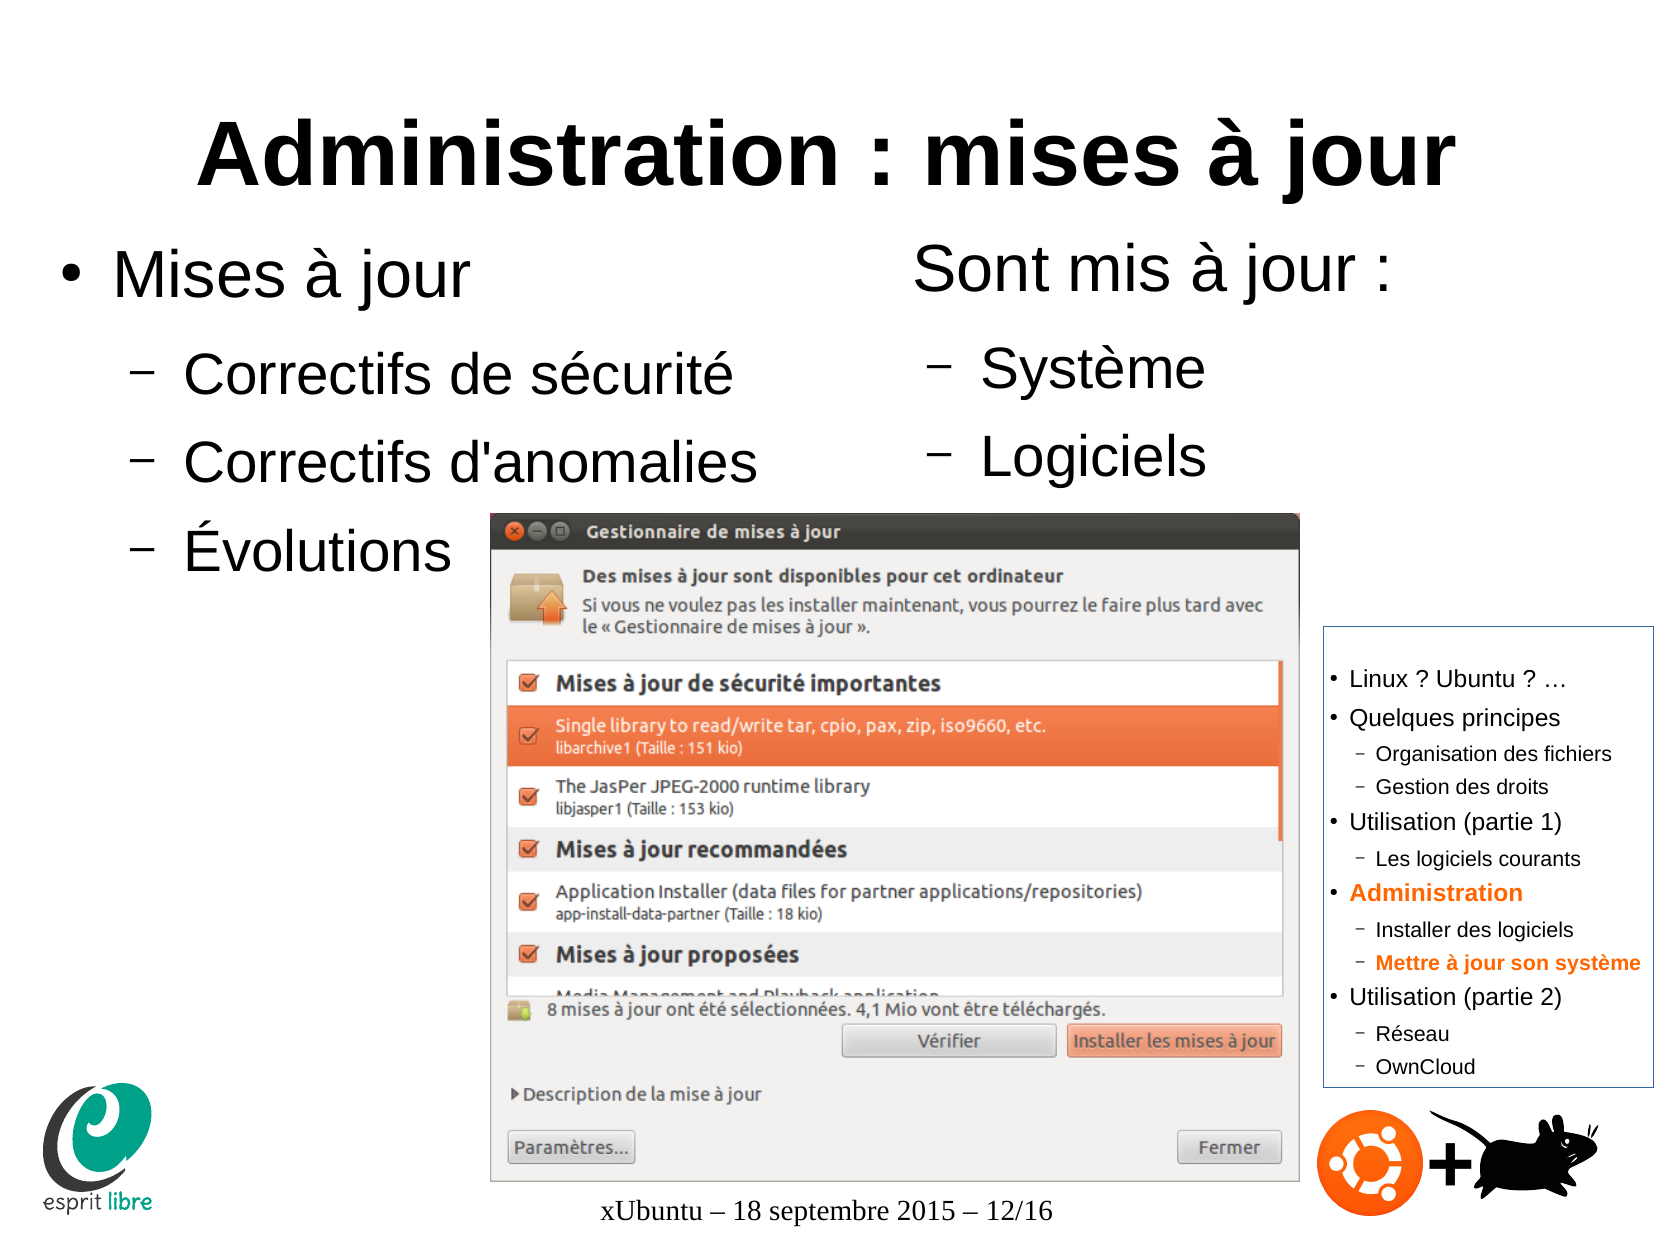

# Administration : mises à jour
 Sont mis à jour :
Système
Logiciels
Mises à jour
Correctifs de sécurité
Correctifs d'anomalies
Évolutions
Linux ? Ubuntu ? …
Quelques principes
Organisation des fichiers
Gestion des droits
Utilisation (partie 1)
Les logiciels courants
Administration
Installer des logiciels
Mettre à jour son système
Utilisation (partie 2)
Réseau
OwnCloud